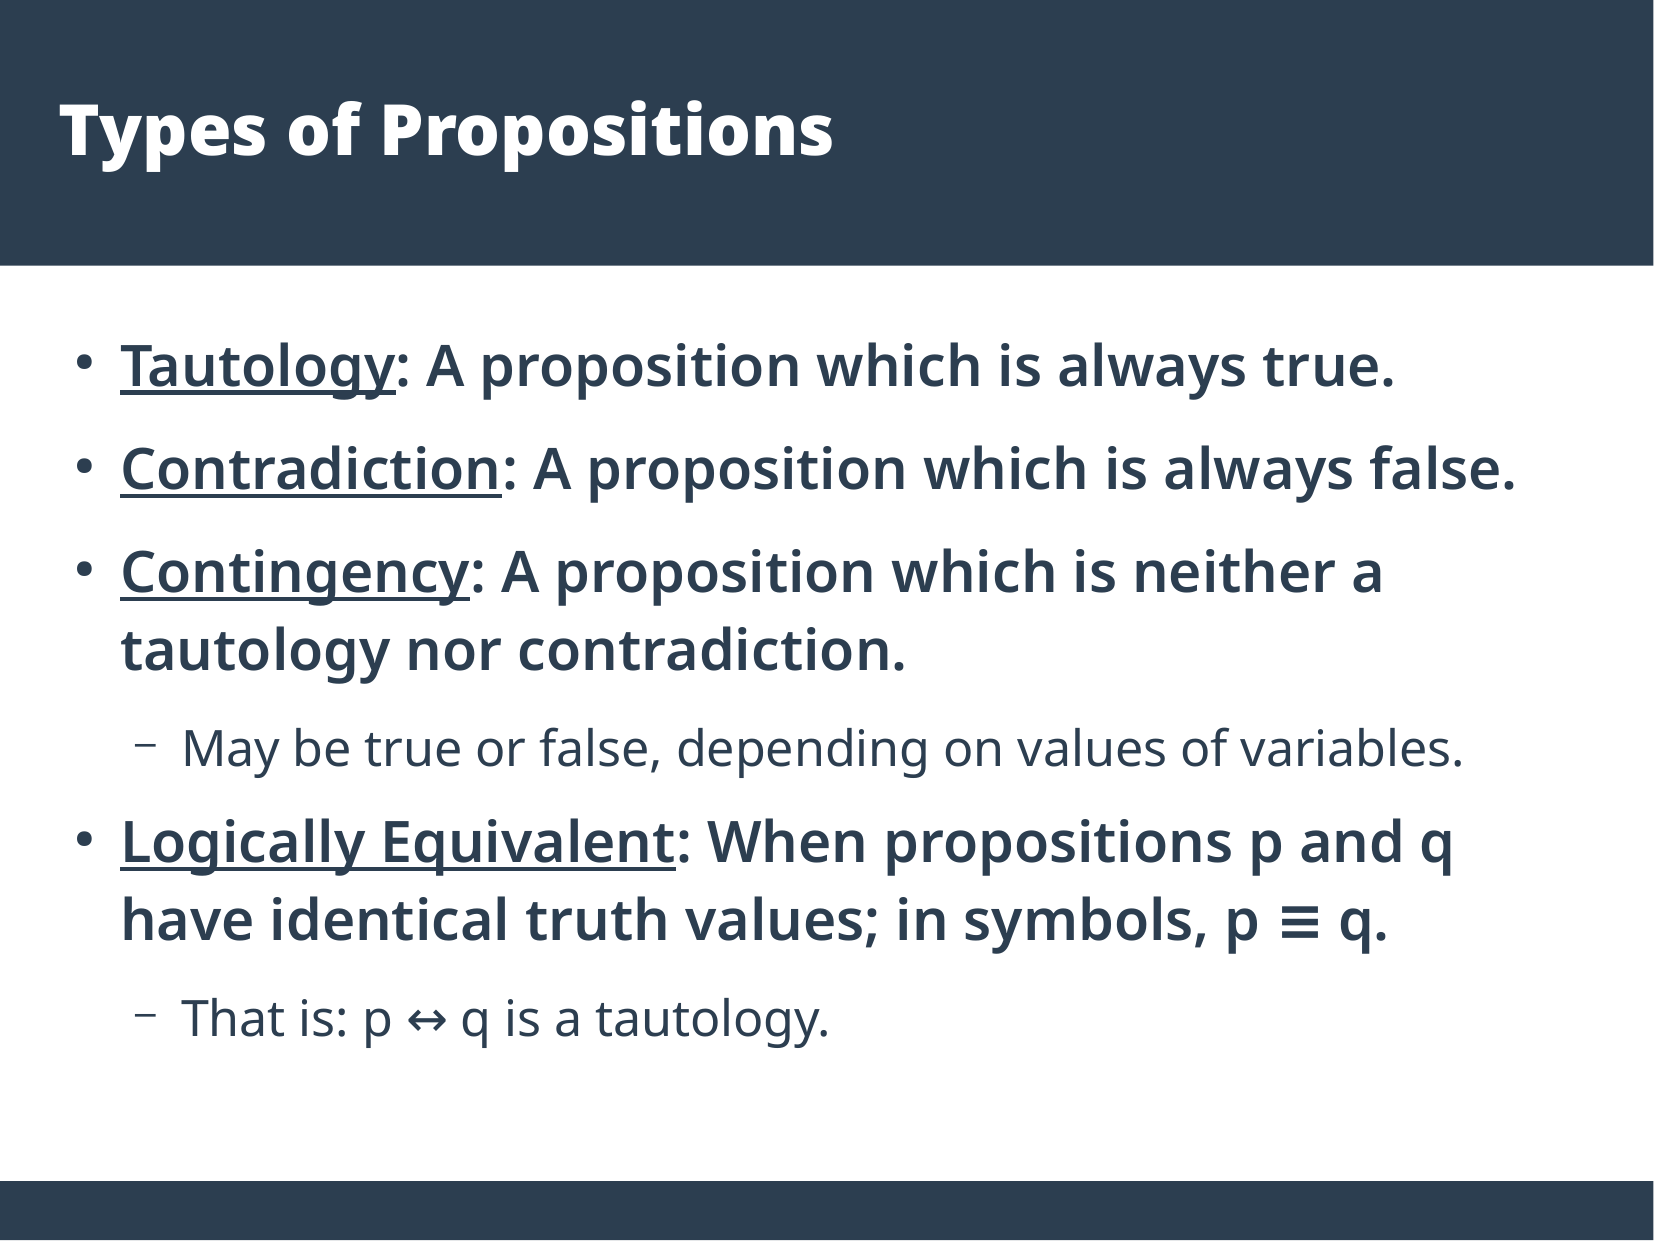

# Types of Propositions
Tautology: A proposition which is always true.
Contradiction: A proposition which is always false.
Contingency: A proposition which is neither a tautology nor contradiction.
May be true or false, depending on values of variables.
Logically Equivalent: When propositions p and q have identical truth values; in symbols, p ≡ q.
That is: p ↔ q is a tautology.